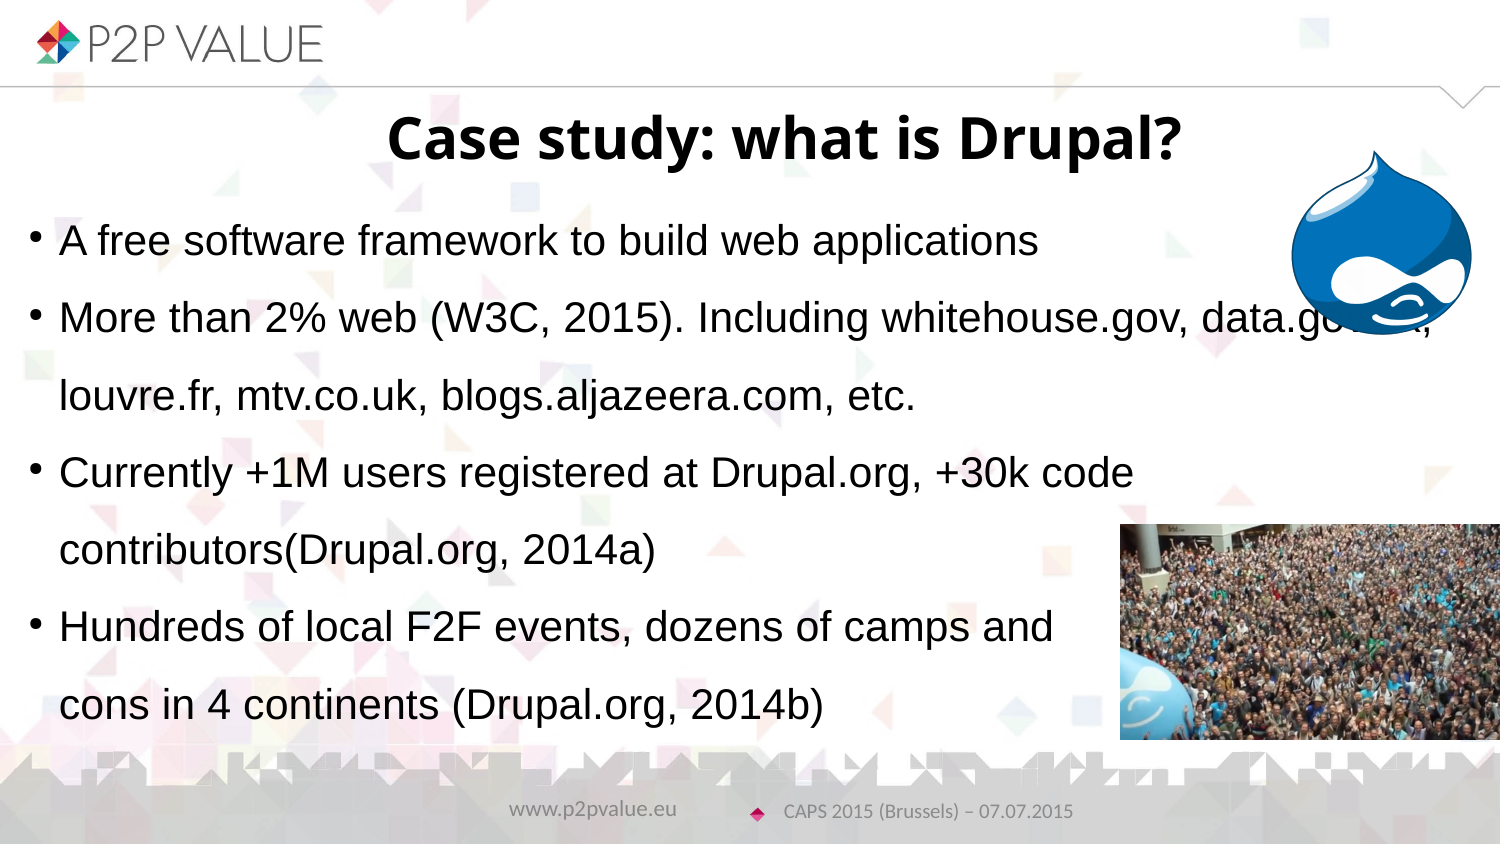

# Case study: what is Drupal?
A free software framework to build web applications
More than 2% web (W3C, 2015). Including whitehouse.gov, data.gov.uk, louvre.fr, mtv.co.uk, blogs.aljazeera.com, etc.
Currently +1M users registered at Drupal.org, +30k code contributors(Drupal.org, 2014a)
Hundreds of local F2F events, dozens of camps and
cons in 4 continents (Drupal.org, 2014b)
www.p2pvalue.eu
CAPS 2015 (Brussels) – 07.07.2015